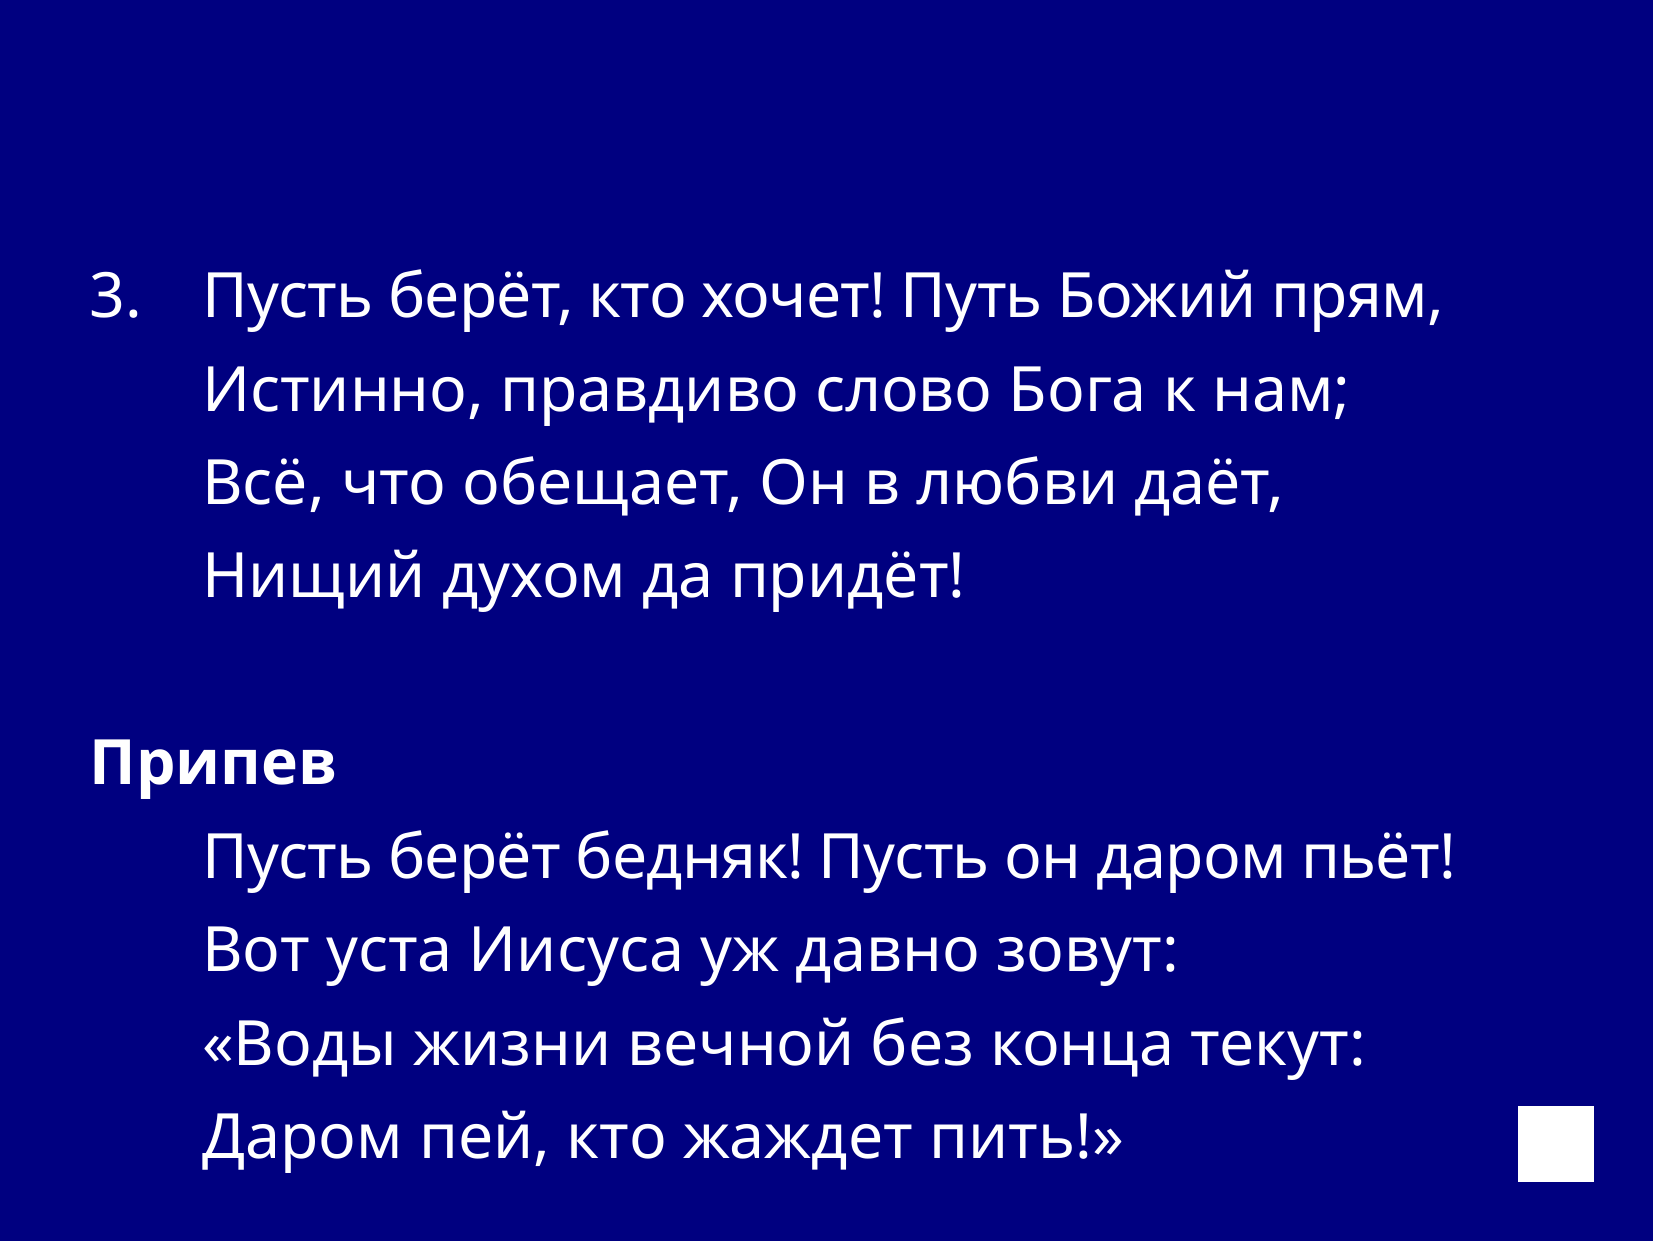

3.	Пусть берёт, кто хочет! Путь Божий прям,
	Истинно, правдиво слово Бога к нам;
	Всё, что обещает, Он в любви даёт,
	Нищий духом да придёт!
Припев
	Пусть берёт бедняк! Пусть он даром пьёт!
	Вот уста Иисуса уж давно зовут:
	«Воды жизни вечной без конца текут:
	Даром пей, кто жаждет пить!»